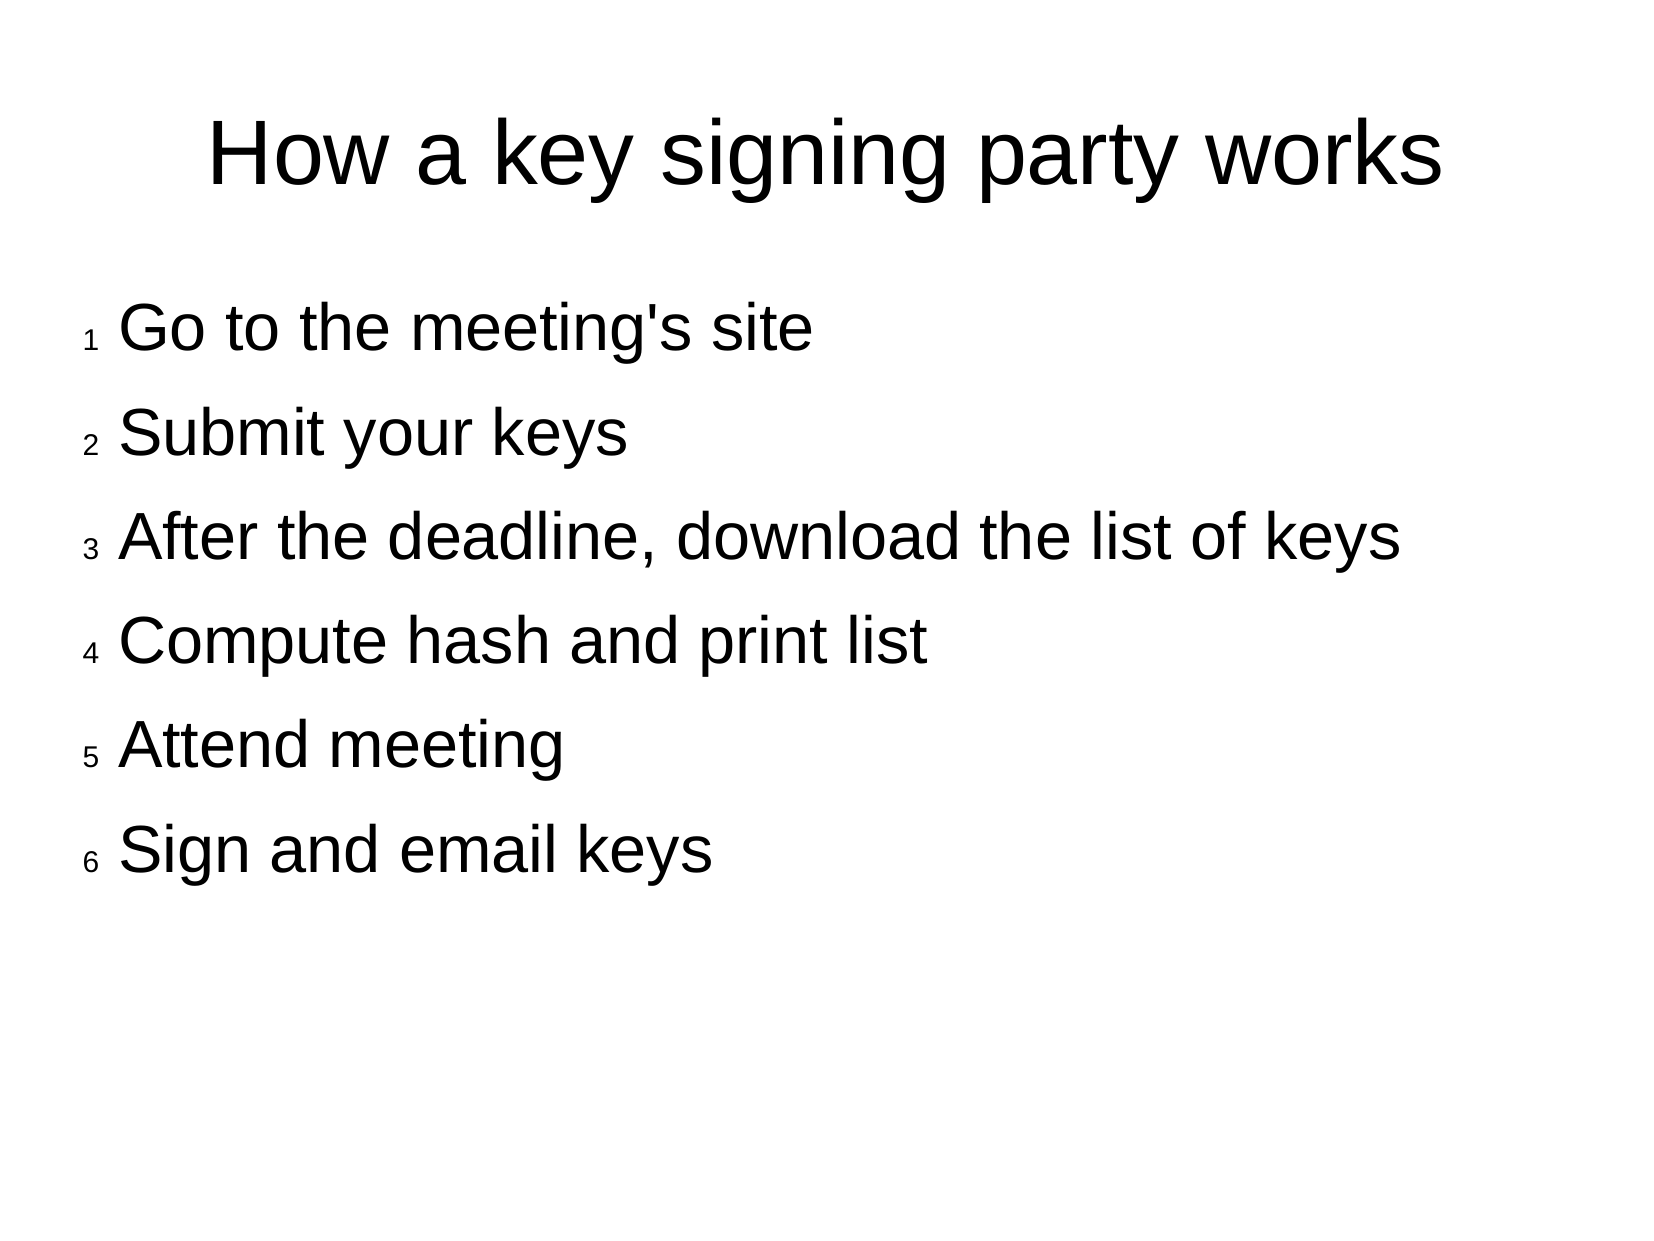

# How a key signing party works
Go to the meeting's site
Submit your keys
After the deadline, download the list of keys
Compute hash and print list
Attend meeting
Sign and email keys